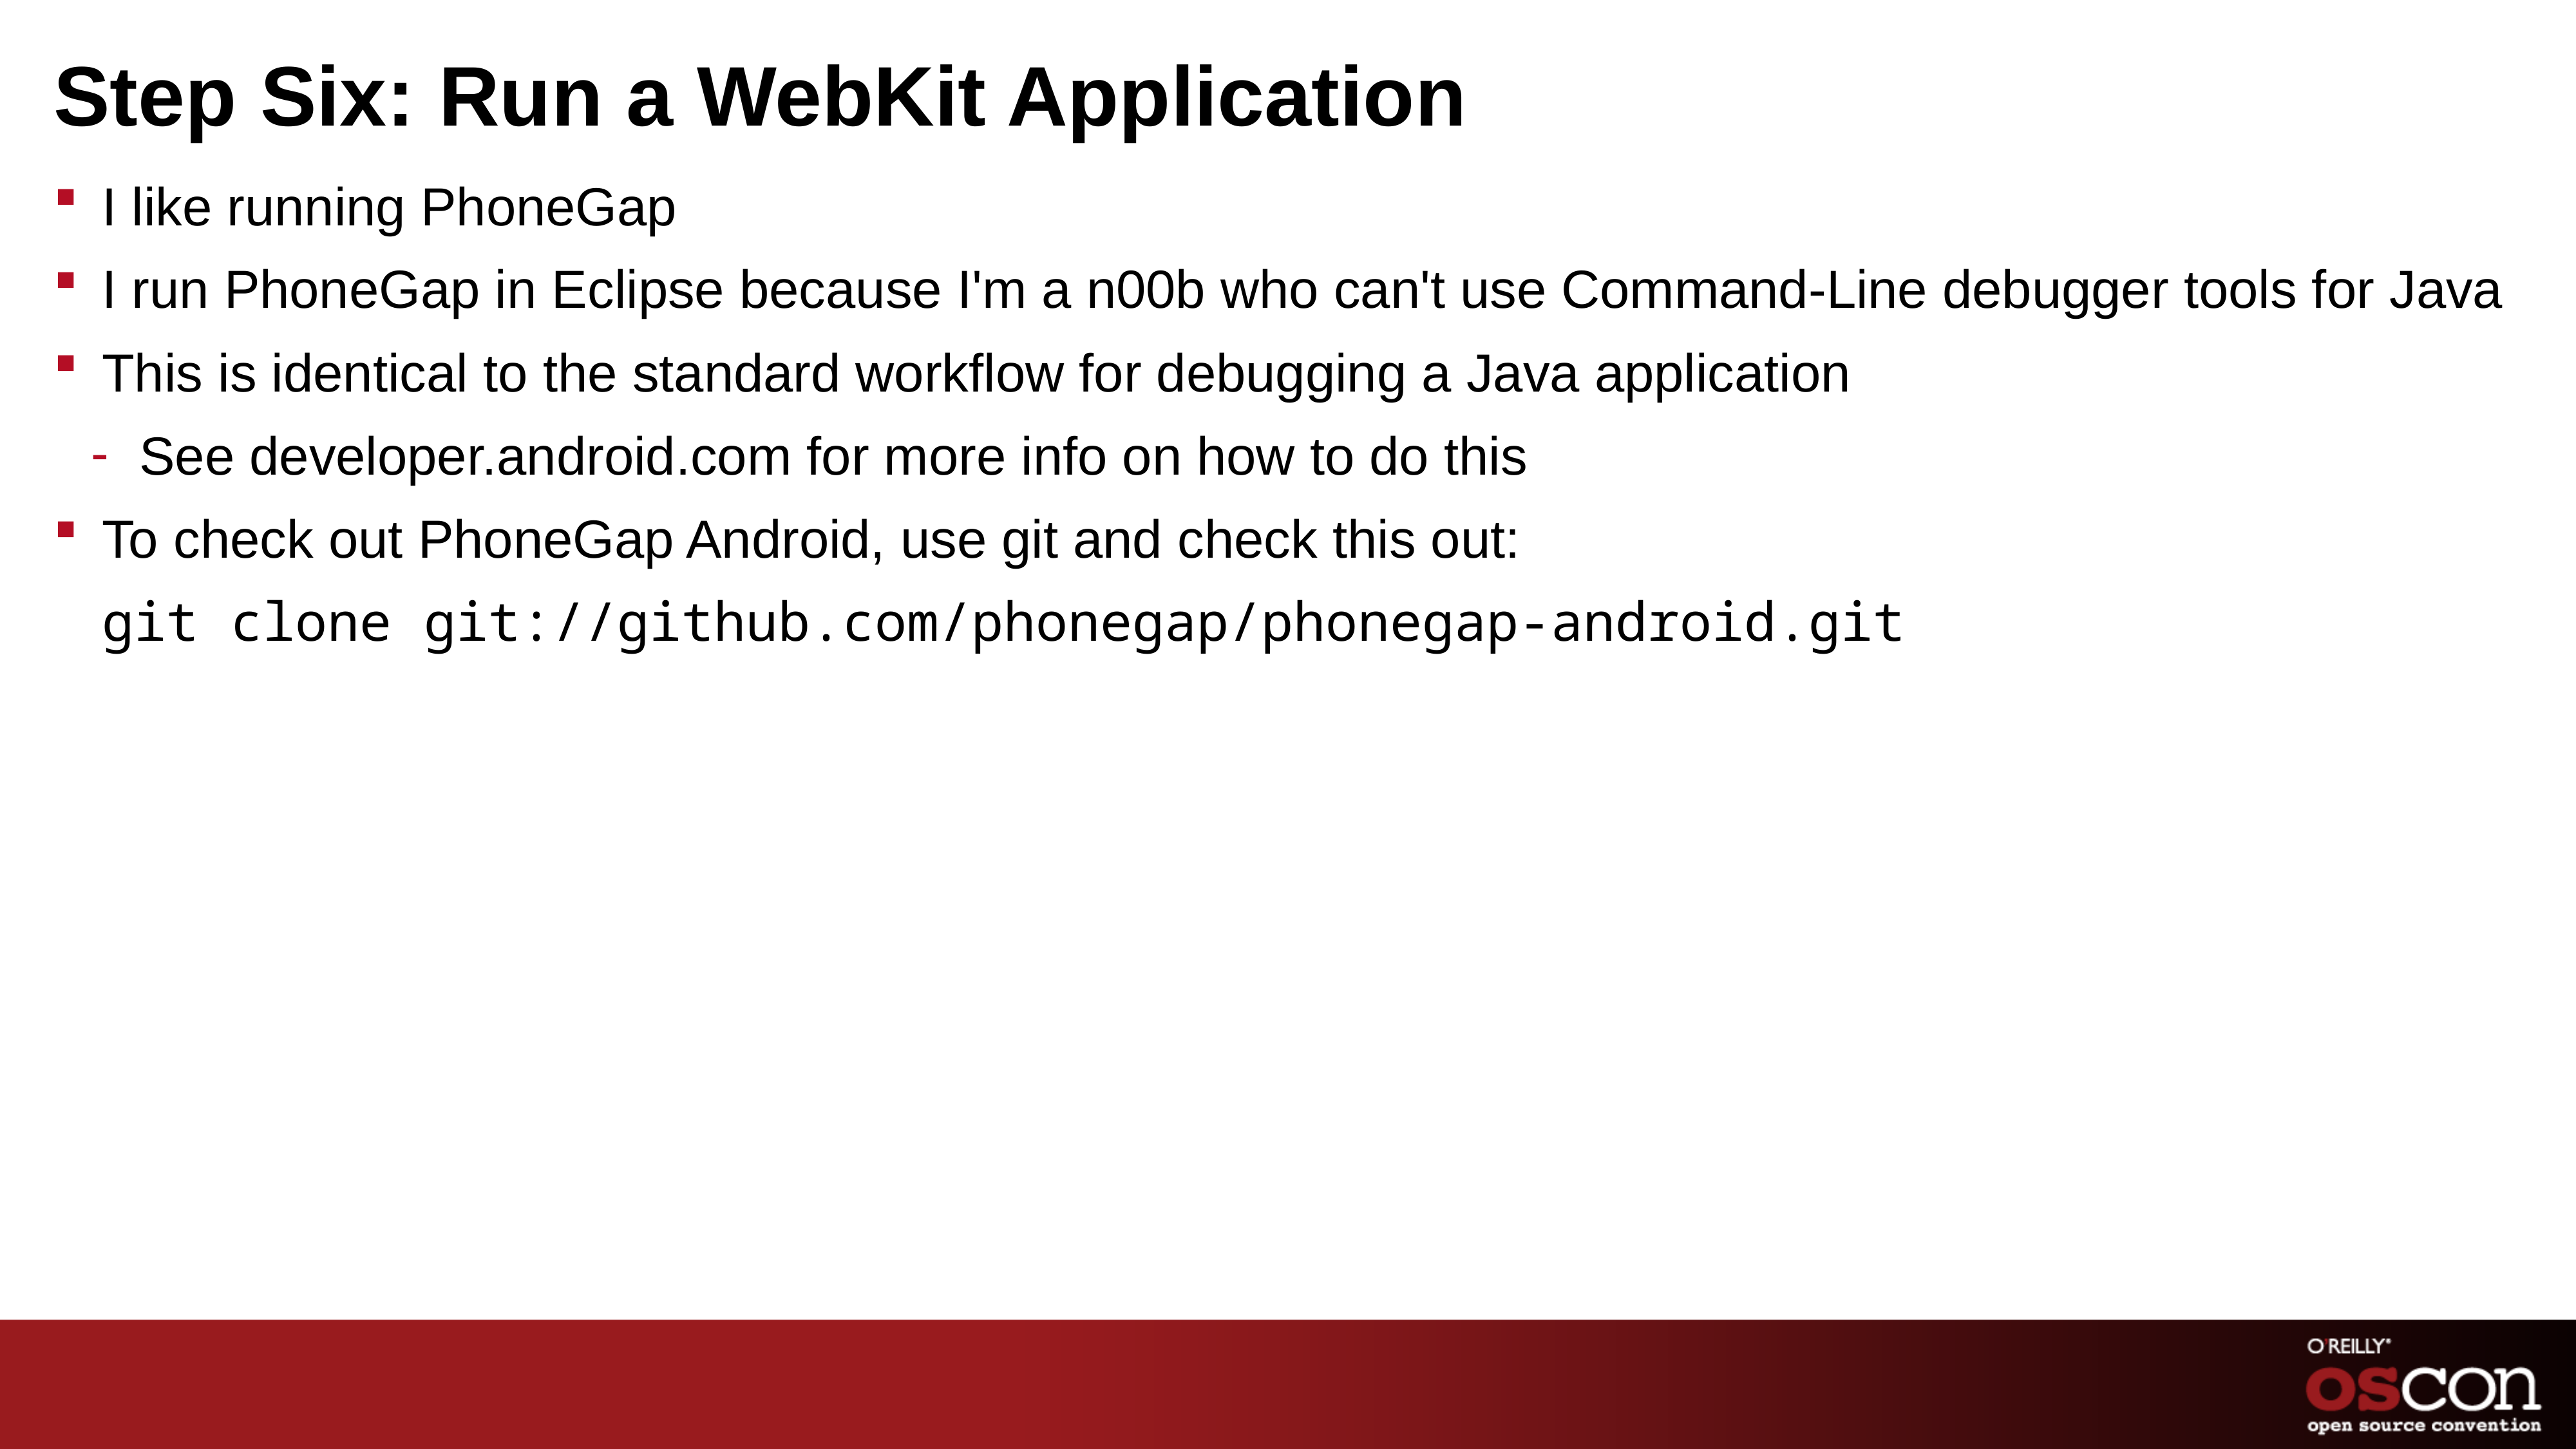

# Step Six: Run a WebKit Application
I like running PhoneGap
I run PhoneGap in Eclipse because I'm a n00b who can't use Command-Line debugger tools for Java
This is identical to the standard workflow for debugging a Java application
See developer.android.com for more info on how to do this
To check out PhoneGap Android, use git and check this out:
git clone git://github.com/phonegap/phonegap-android.git